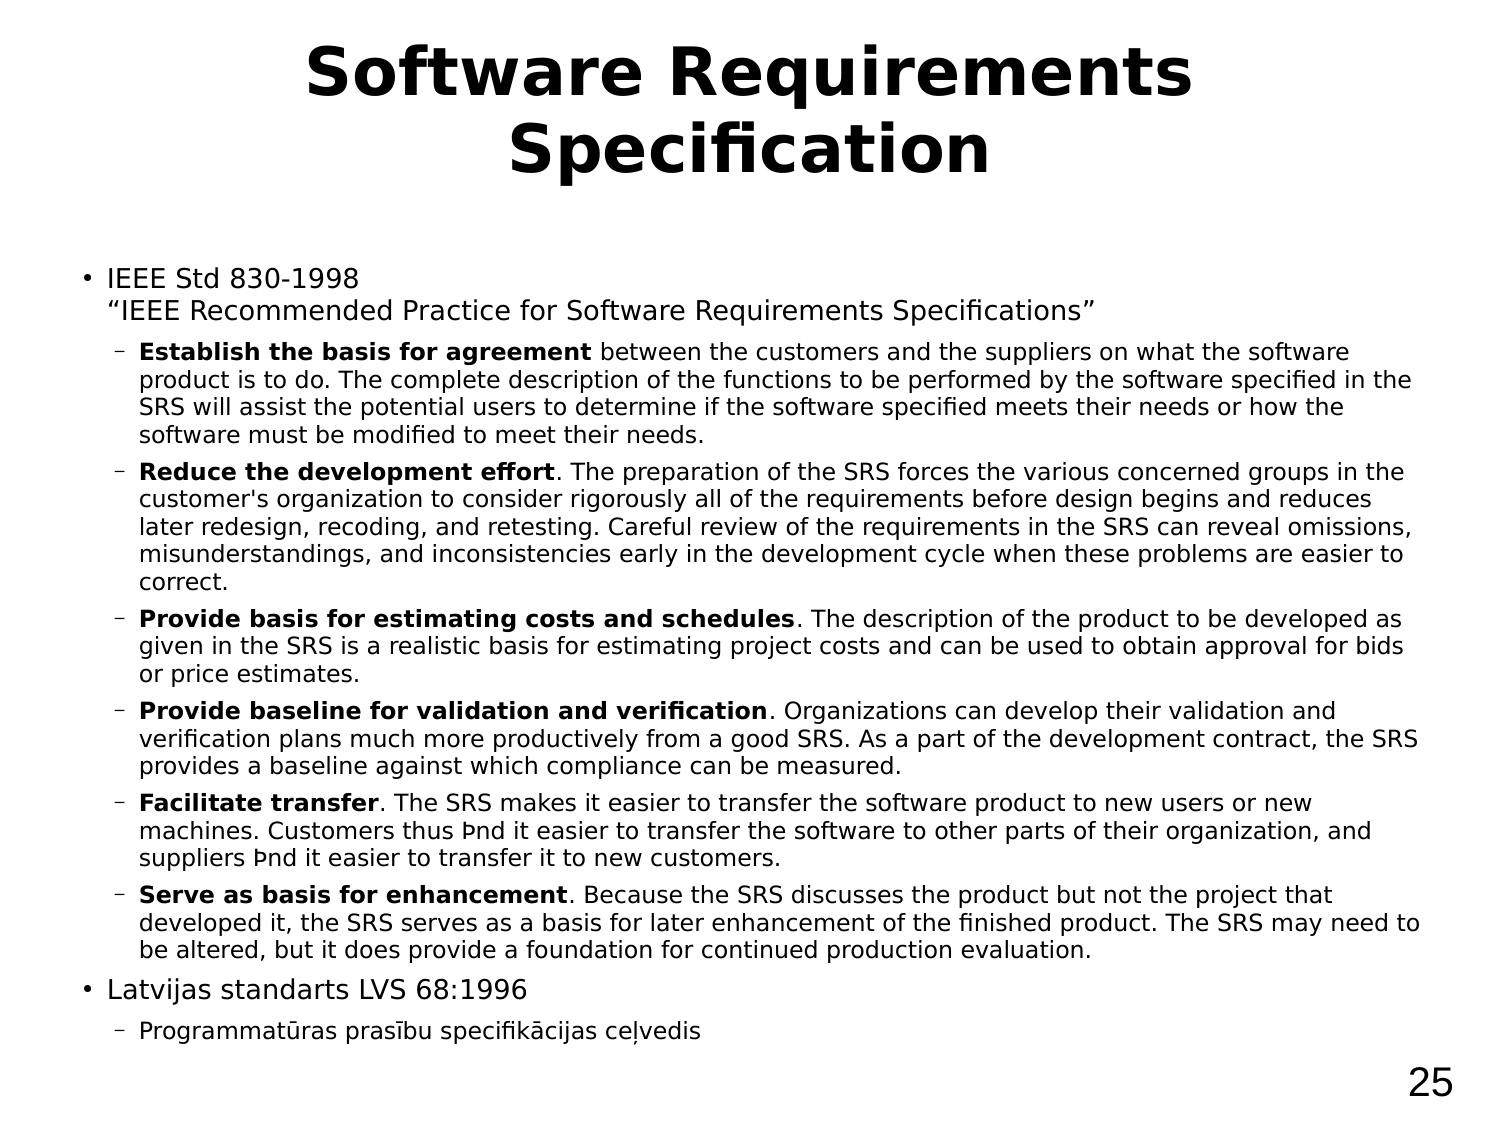

# Software Requirements Specification
IEEE Std 830-1998
“IEEE Recommended Practice for Software Requirements Specifications”
Establish the basis for agreement between the customers and the suppliers on what the software product is to do. The complete description of the functions to be performed by the software specified in the SRS will assist the potential users to determine if the software specified meets their needs or how the software must be modified to meet their needs.
Reduce the development effort. The preparation of the SRS forces the various concerned groups in the customer's organization to consider rigorously all of the requirements before design begins and reduces later redesign, recoding, and retesting. Careful review of the requirements in the SRS can reveal omissions, misunderstandings, and inconsistencies early in the development cycle when these problems are easier to correct.
Provide basis for estimating costs and schedules. The description of the product to be developed as given in the SRS is a realistic basis for estimating project costs and can be used to obtain approval for bids or price estimates.
Provide baseline for validation and verification. Organizations can develop their validation and verification plans much more productively from a good SRS. As a part of the development contract, the SRS provides a baseline against which compliance can be measured.
Facilitate transfer. The SRS makes it easier to transfer the software product to new users or new machines. Customers thus Þnd it easier to transfer the software to other parts of their organization, and suppliers Þnd it easier to transfer it to new customers.
Serve as basis for enhancement. Because the SRS discusses the product but not the project that developed it, the SRS serves as a basis for later enhancement of the finished product. The SRS may need to be altered, but it does provide a foundation for continued production evaluation.
Latvijas standarts LVS 68:1996
Programmatūras prasību specifikācijas ceļvedis